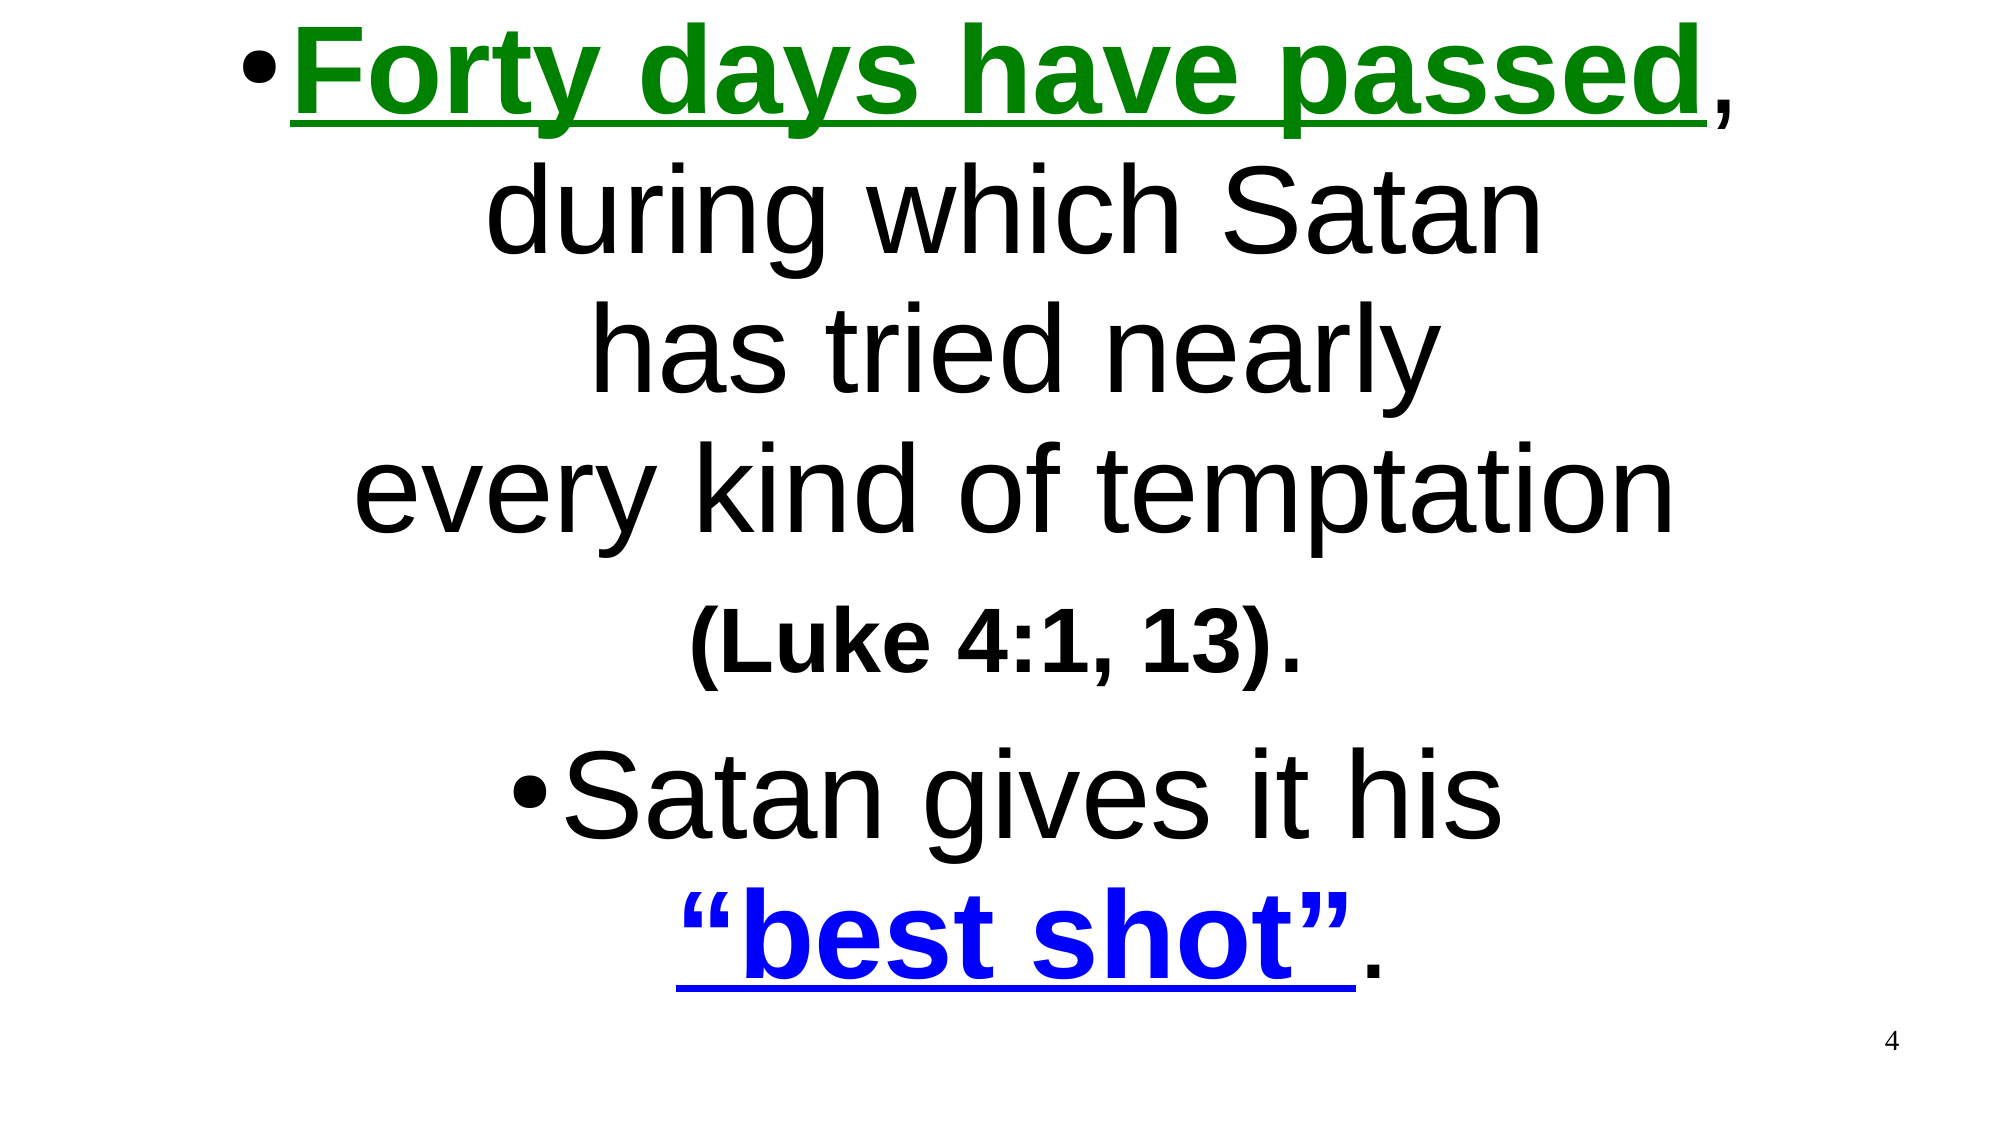

# Forty days have passed, during which Satan has tried nearly every kind of temptation (Luke 4:1, 13).
Satan gives it his
 “best shot”.
4